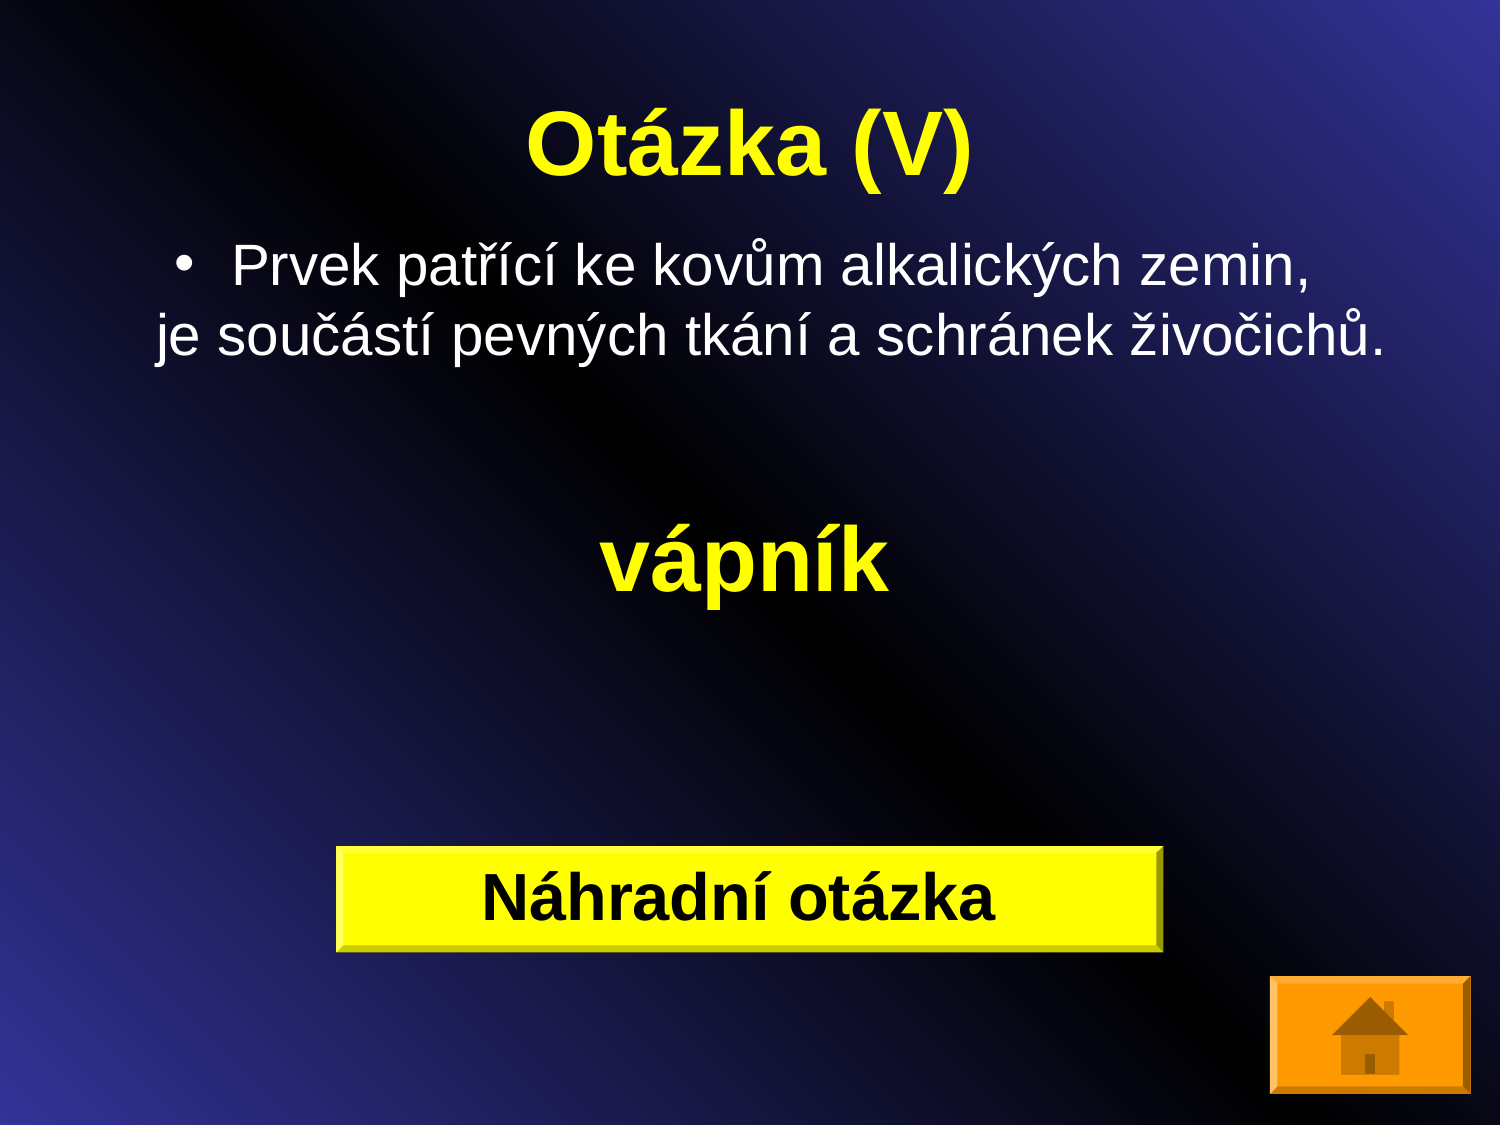

# Otázka (V)
Prvek patřící ke kovům alkalických zemin,
je součástí pevných tkání a schránek živočichů.
vápník
Náhradní otázka